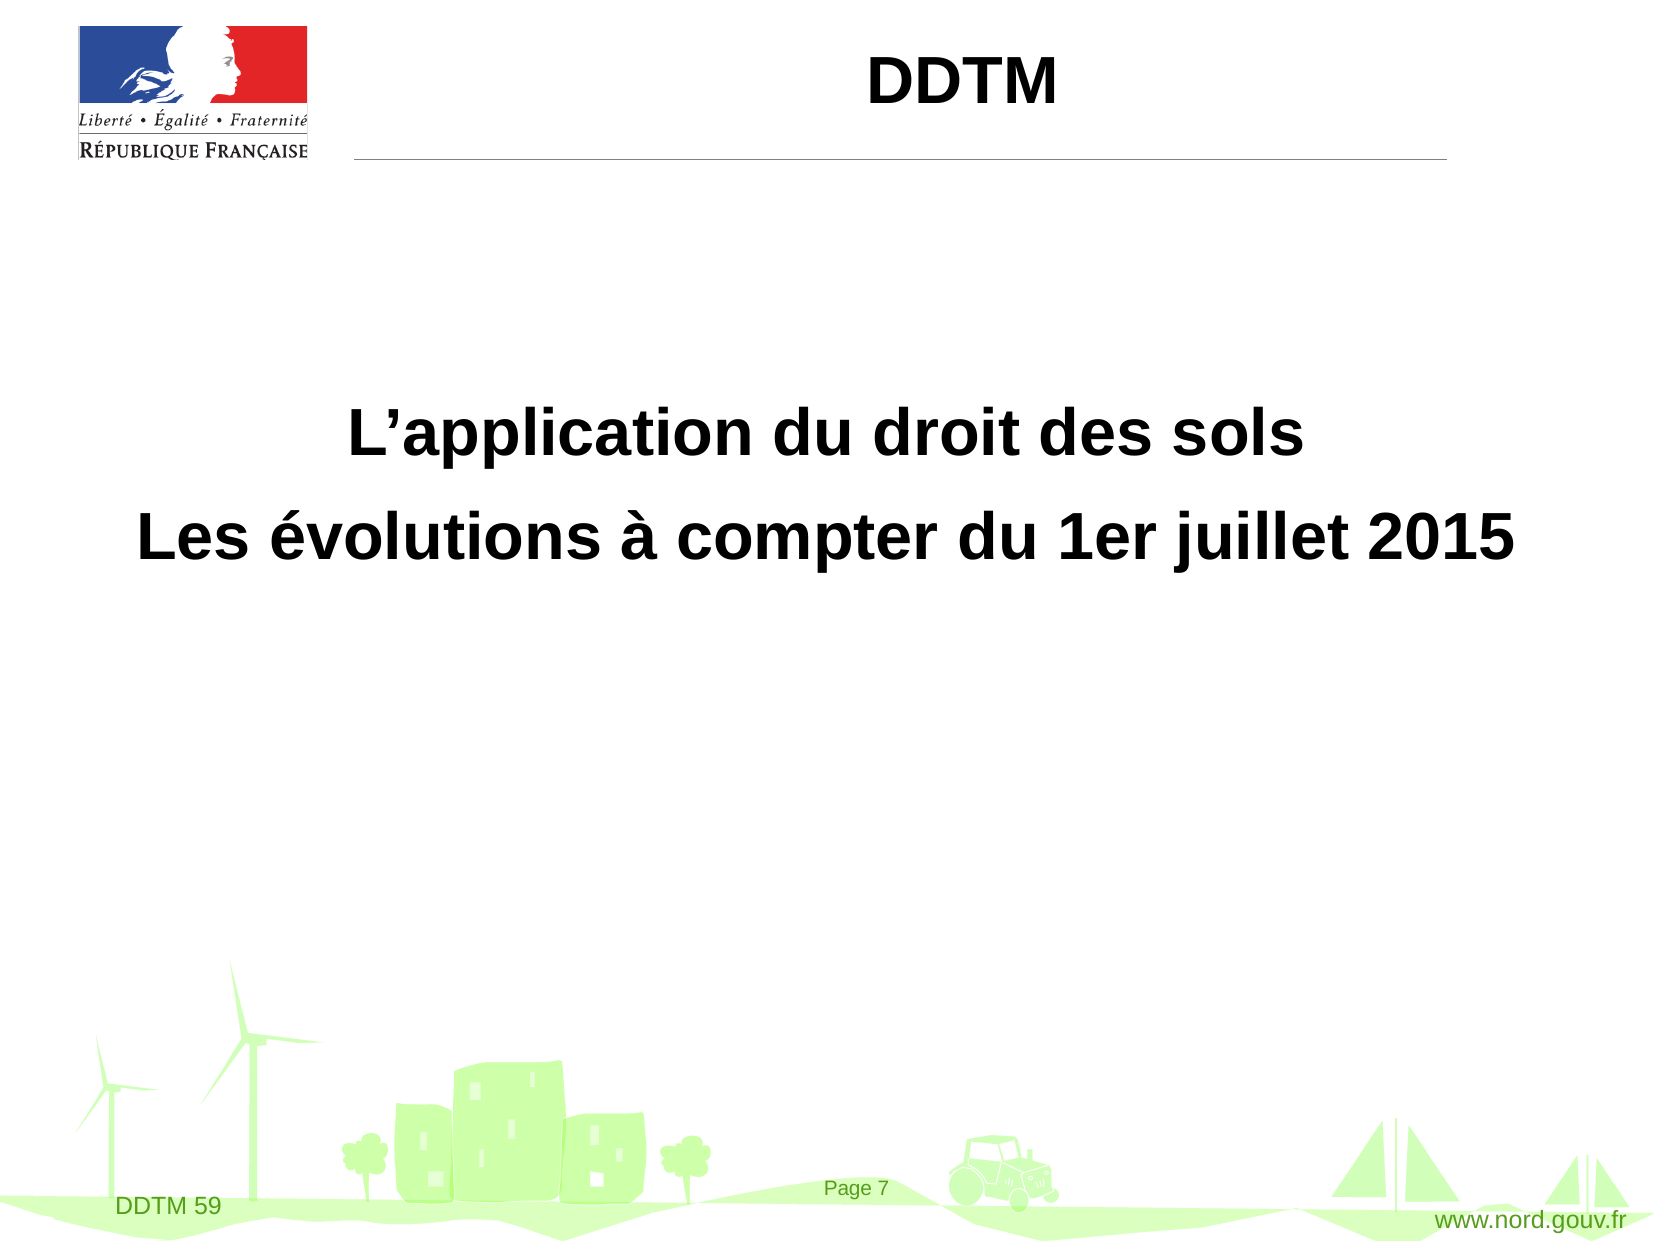

# DDTM
L’application du droit des sols
Les évolutions à compter du 1er juillet 2015